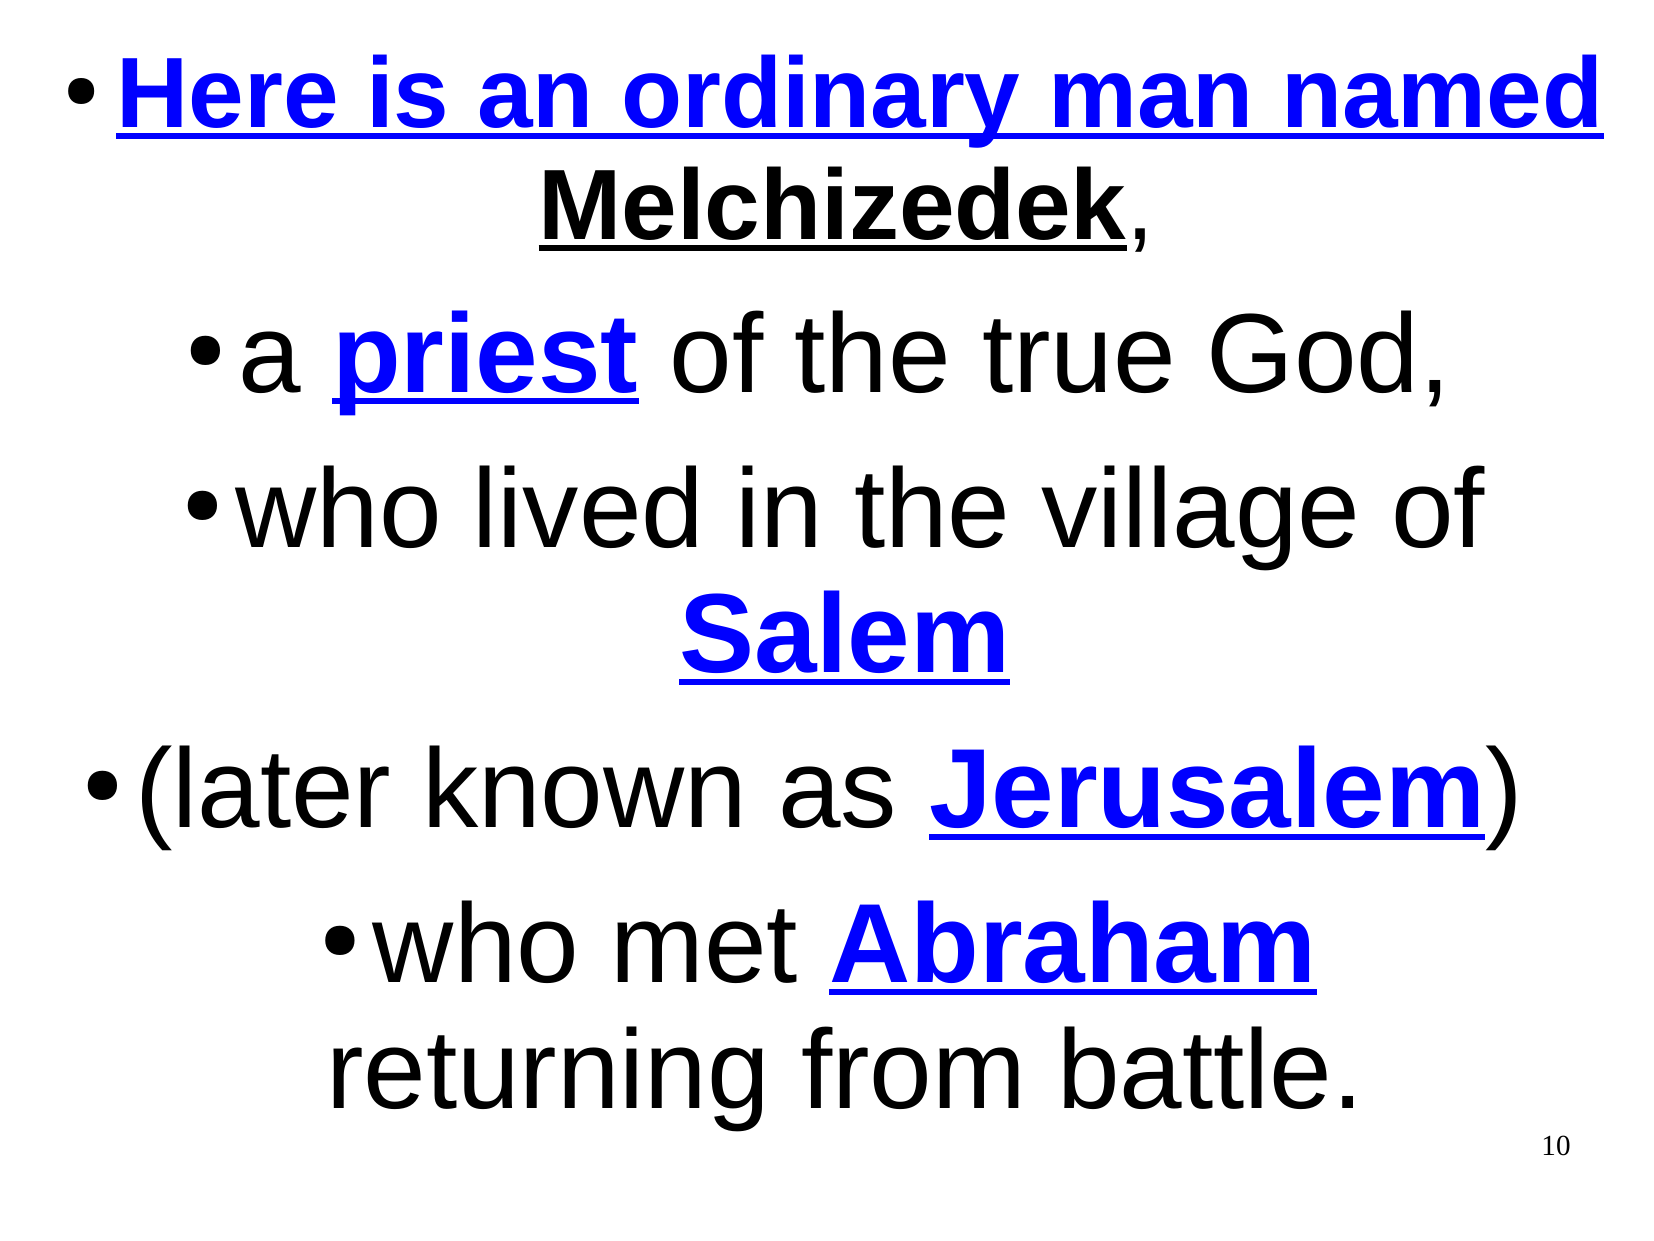

# Here is an ordinary man named Melchizedek,
a priest of the true God,
who lived in the village of Salem
(later known as Jerusalem)
who met Abraham
returning from battle.
10